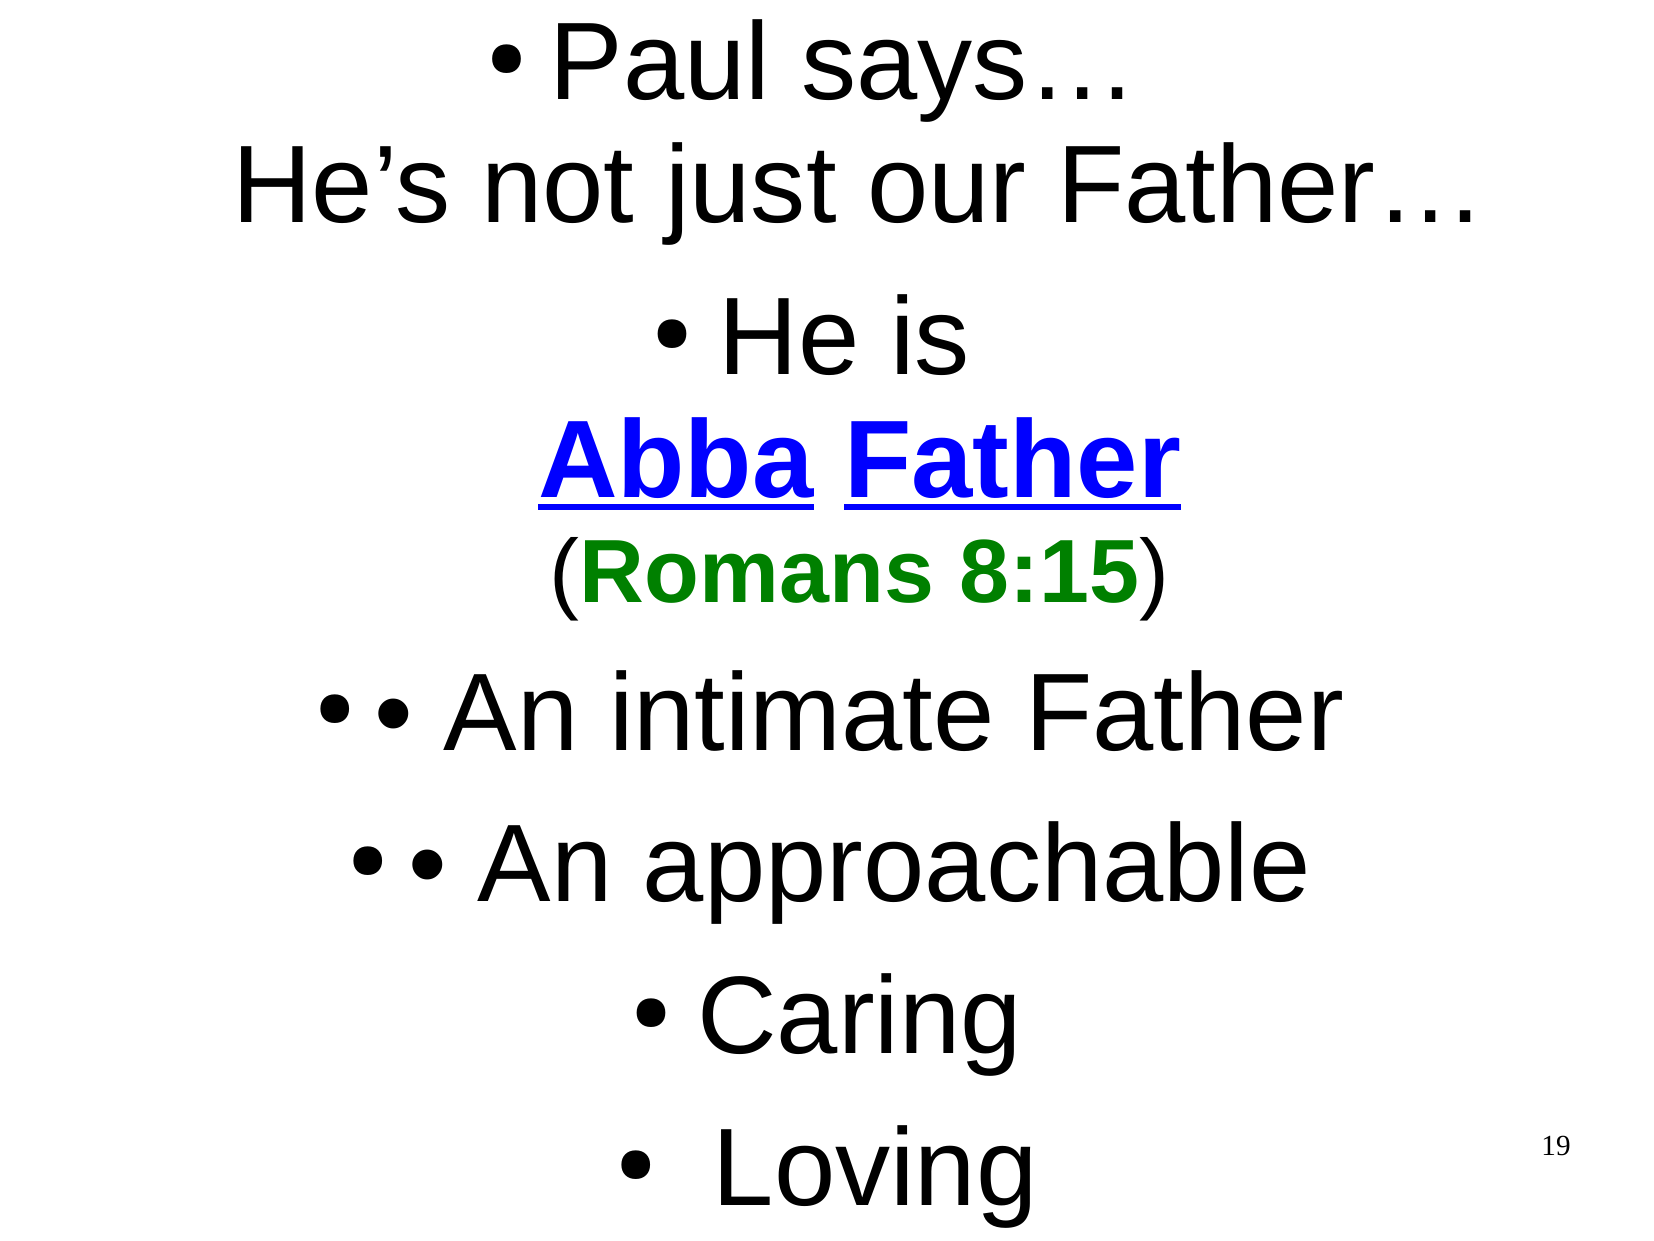

# Paul says… He’s not just our Father…
He is
Abba Father
(Romans 8:15)
• An intimate Father
• An approachable
Caring
 Loving
19